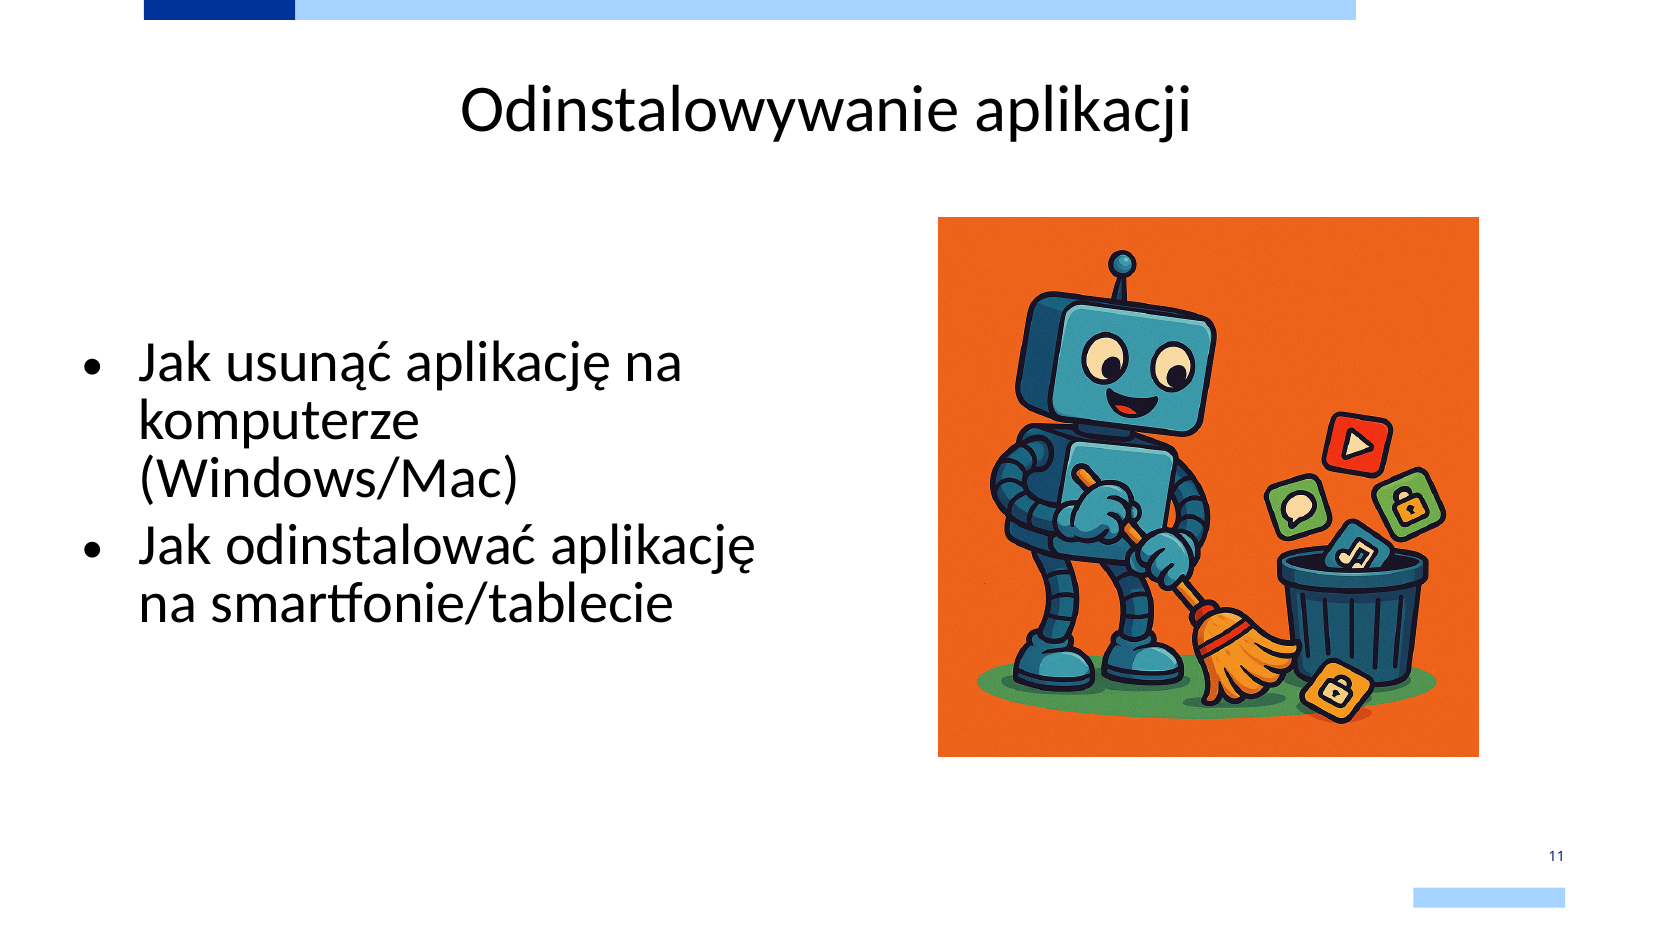

# Odinstalowywanie aplikacji
Jak usunąć aplikację na komputerze (Windows/Mac)
Jak odinstalować aplikację na smartfonie/tablecie